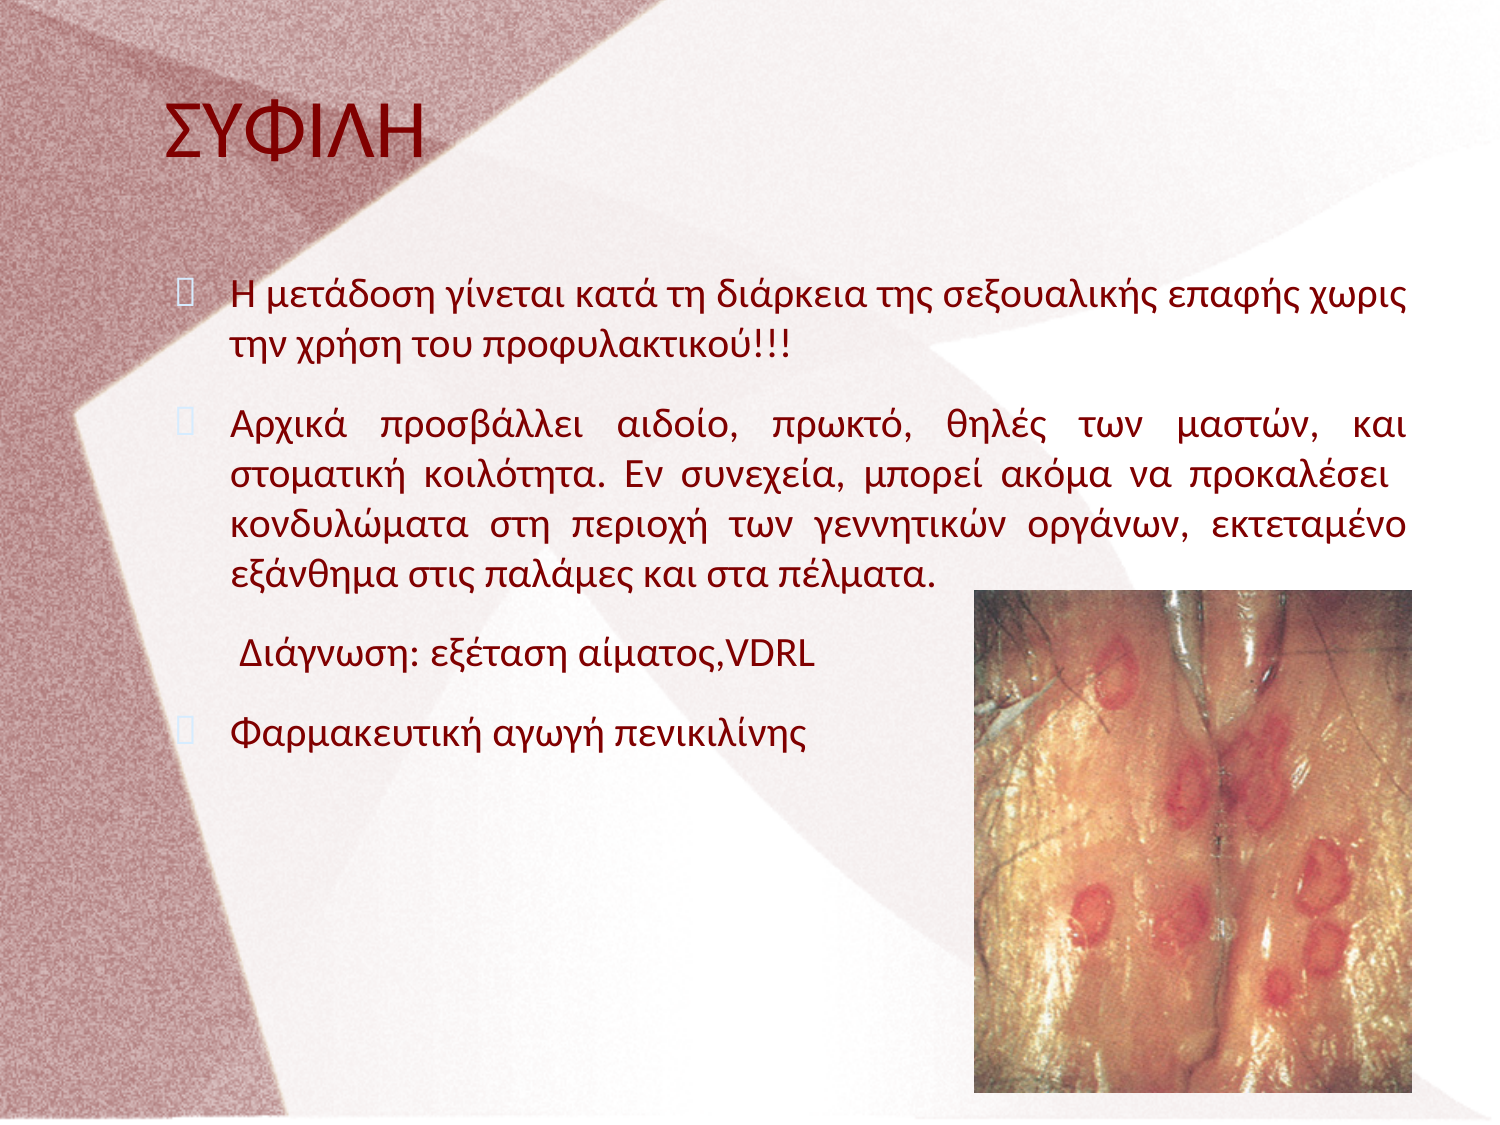

# ΣΥΦΙΛΗ
Η μετάδοση γίνεται κατά τη διάρκεια της σεξουαλικής επαφής χωρις την χρήση του προφυλακτικού!!!
Αρχικά προσβάλλει αιδοίο, πρωκτό, θηλές των μαστών, και στοματική κοιλότητα. Εν συνεχεία, μπορεί ακόμα να προκαλέσει κονδυλώματα στη περιοχή των γεννητικών οργάνων, εκτεταμένο εξάνθημα στις παλάμες και στα πέλματα.
 Διάγνωση: εξέταση αίματος,VDRL
Φαρμακευτική αγωγή πενικιλίνης